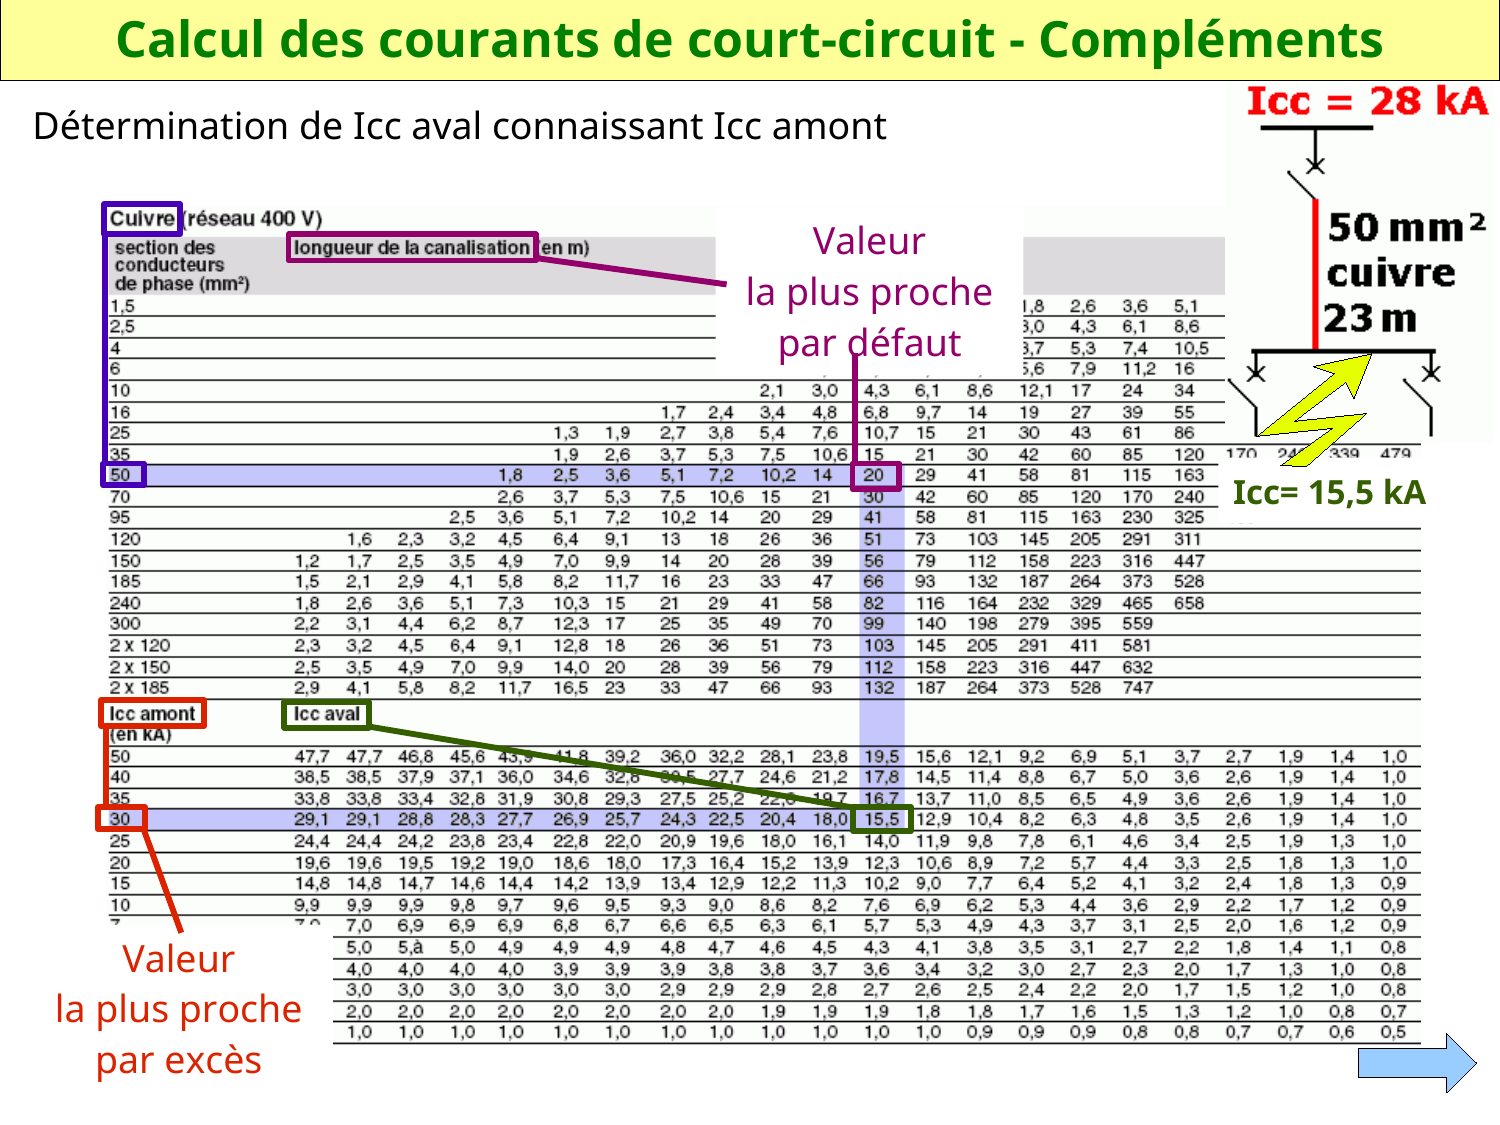

Calcul des courants de court-circuit - Compléments
Détermination de Icc aval connaissant Icc amont
Valeur
la plus proche par défaut
Icc= 15,5 kA
Valeur
la plus proche par excès